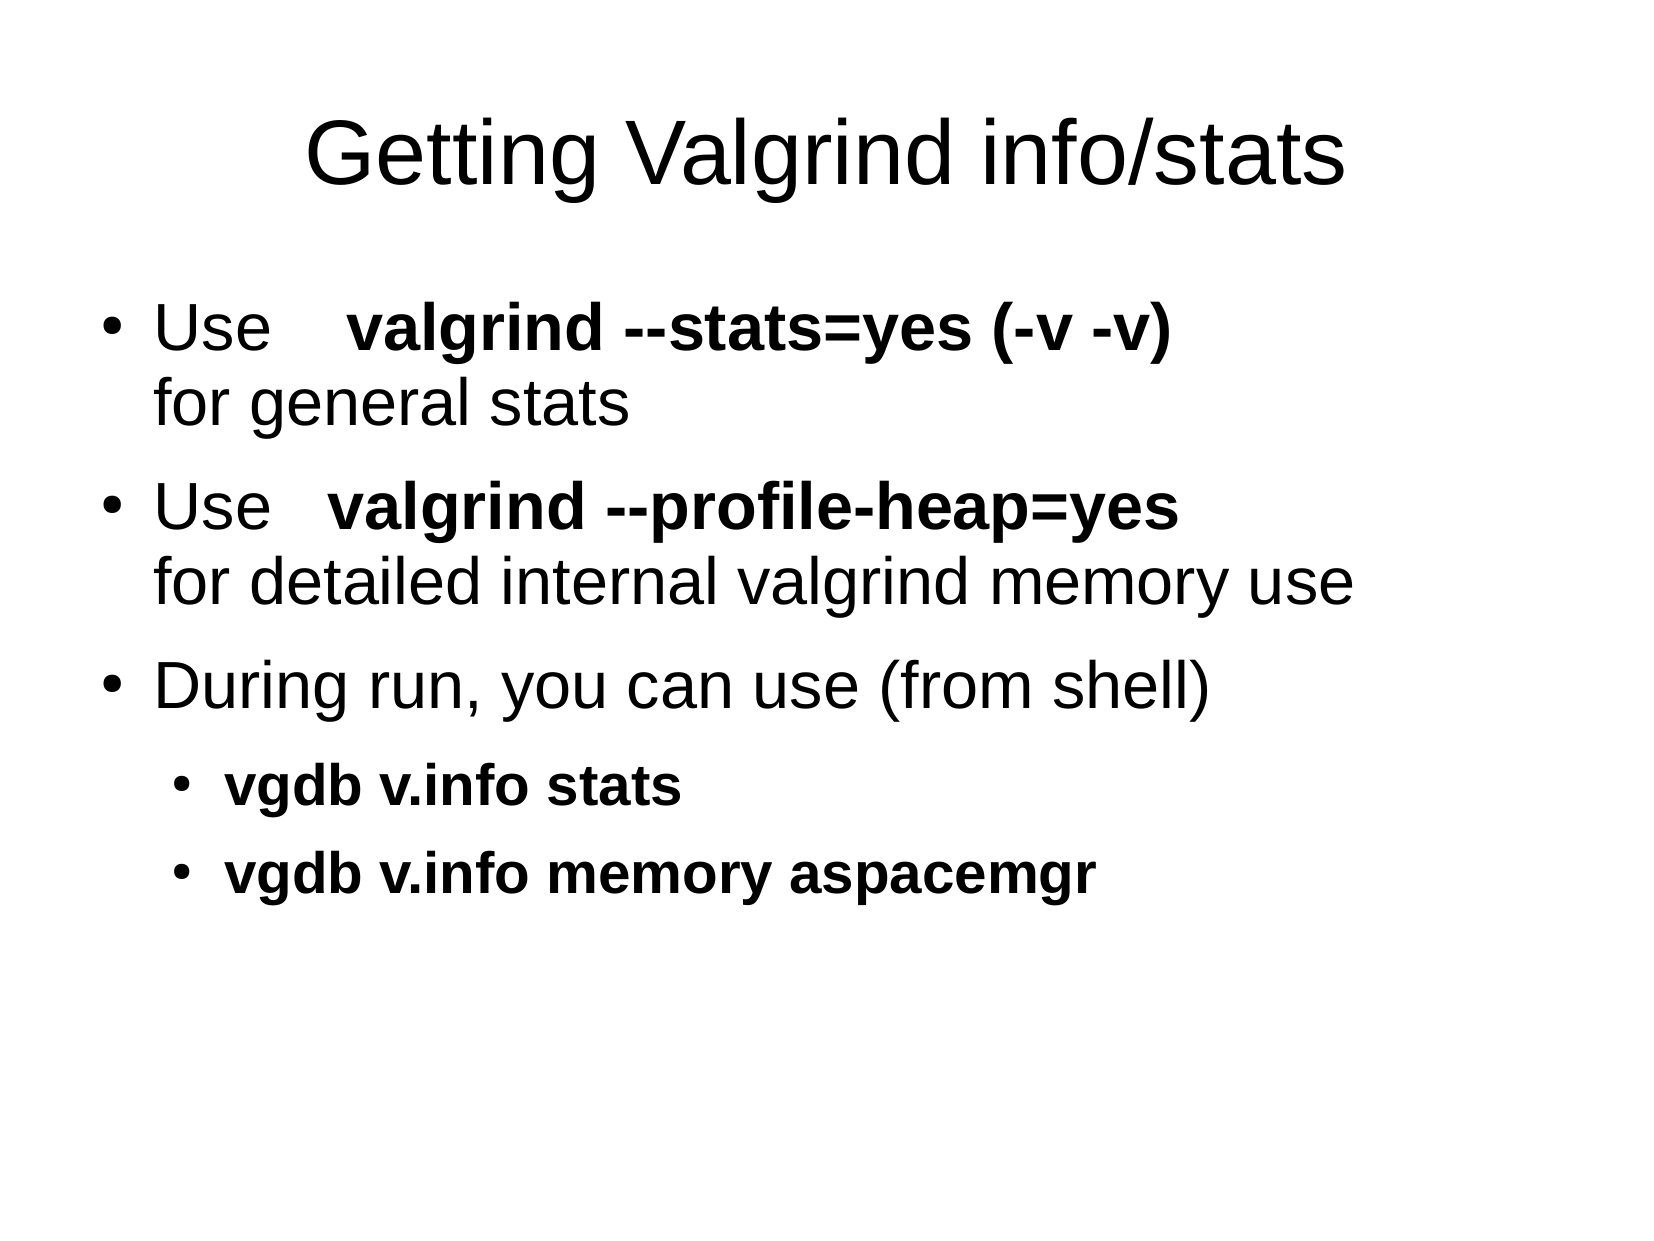

# Getting Valgrind info/stats
Use valgrind --stats=yes (-v -v)
for general stats
Use valgrind --profile-heap=yes
for detailed internal valgrind memory use
During run, you can use (from shell)
vgdb v.info stats
vgdb v.info memory aspacemgr